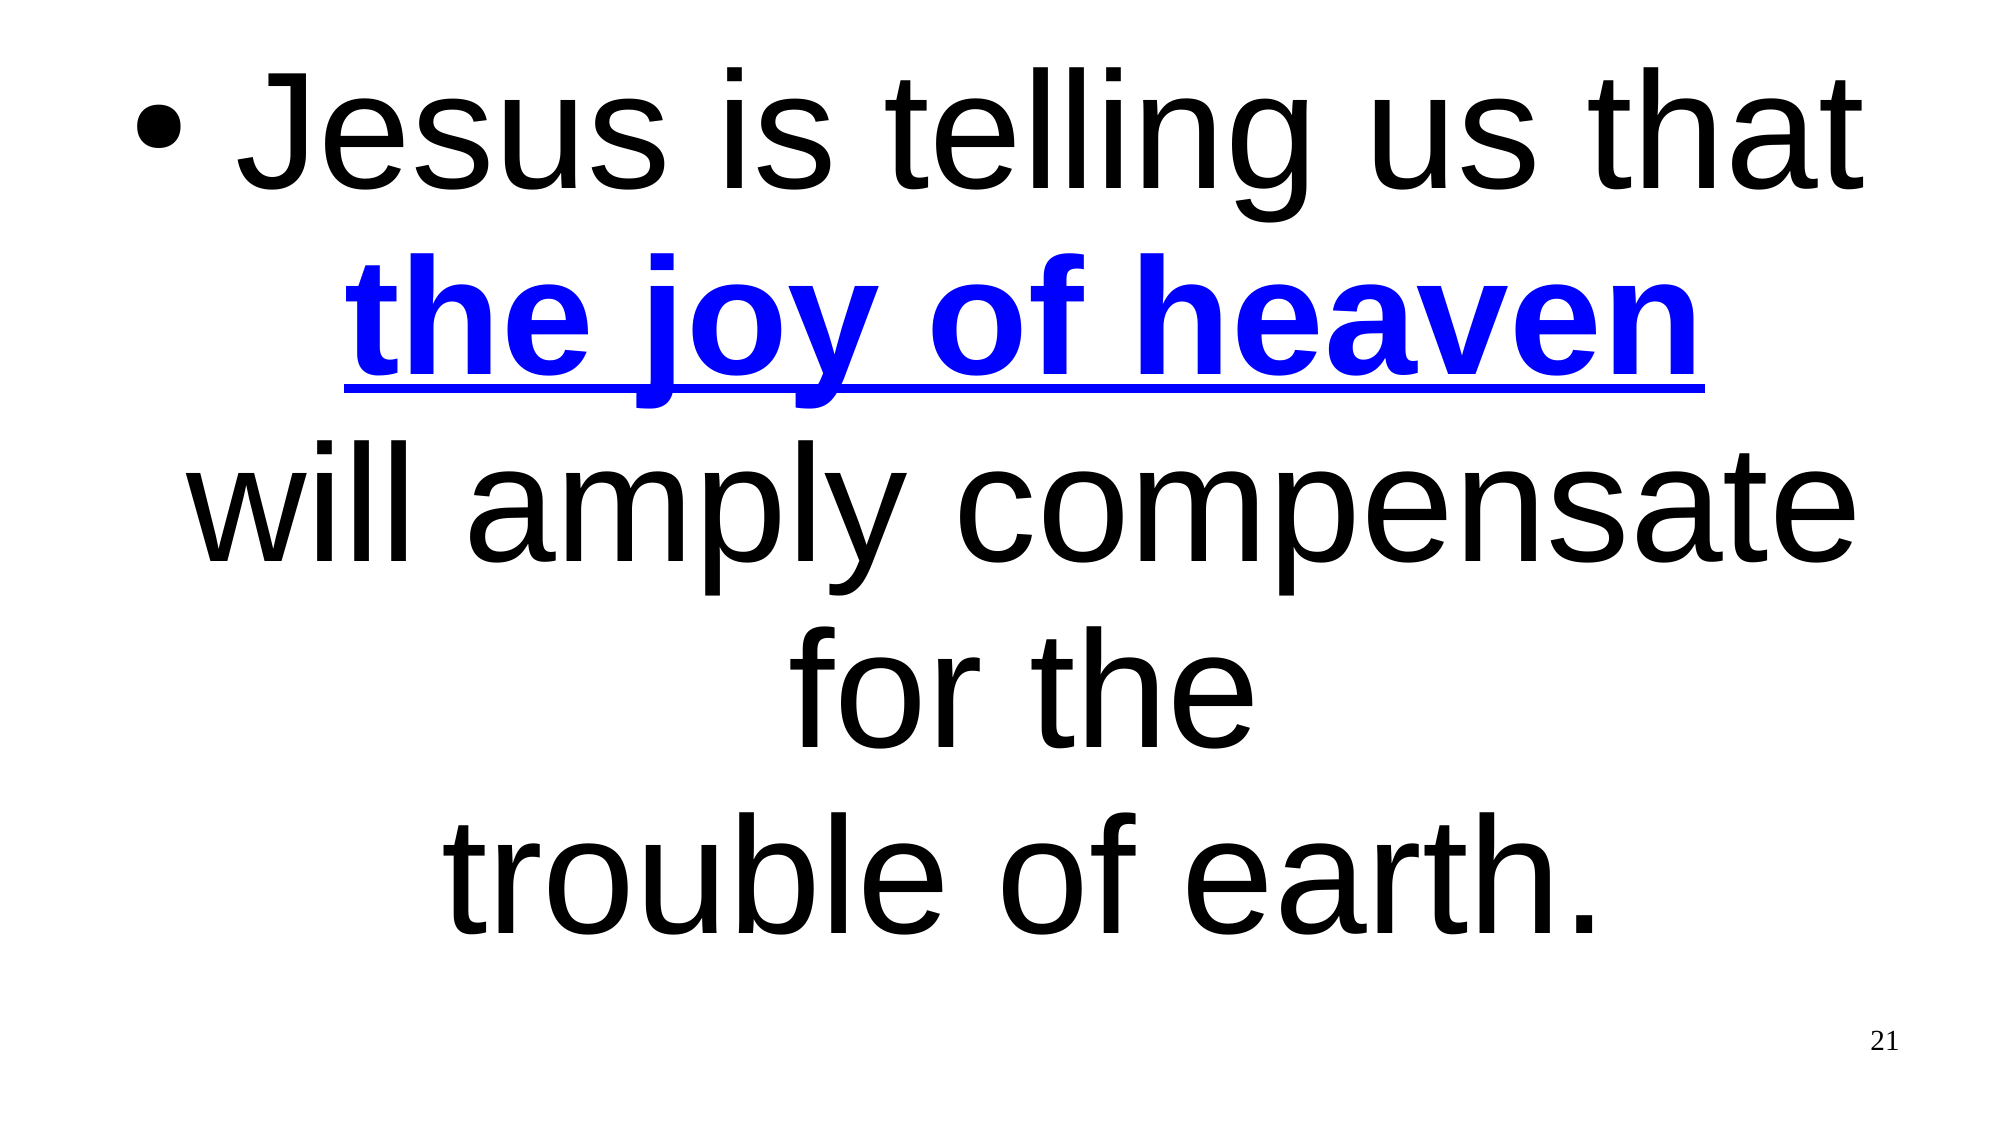

# Jesus is telling us that the joy of heaven will amply compensate for the trouble of earth.
21